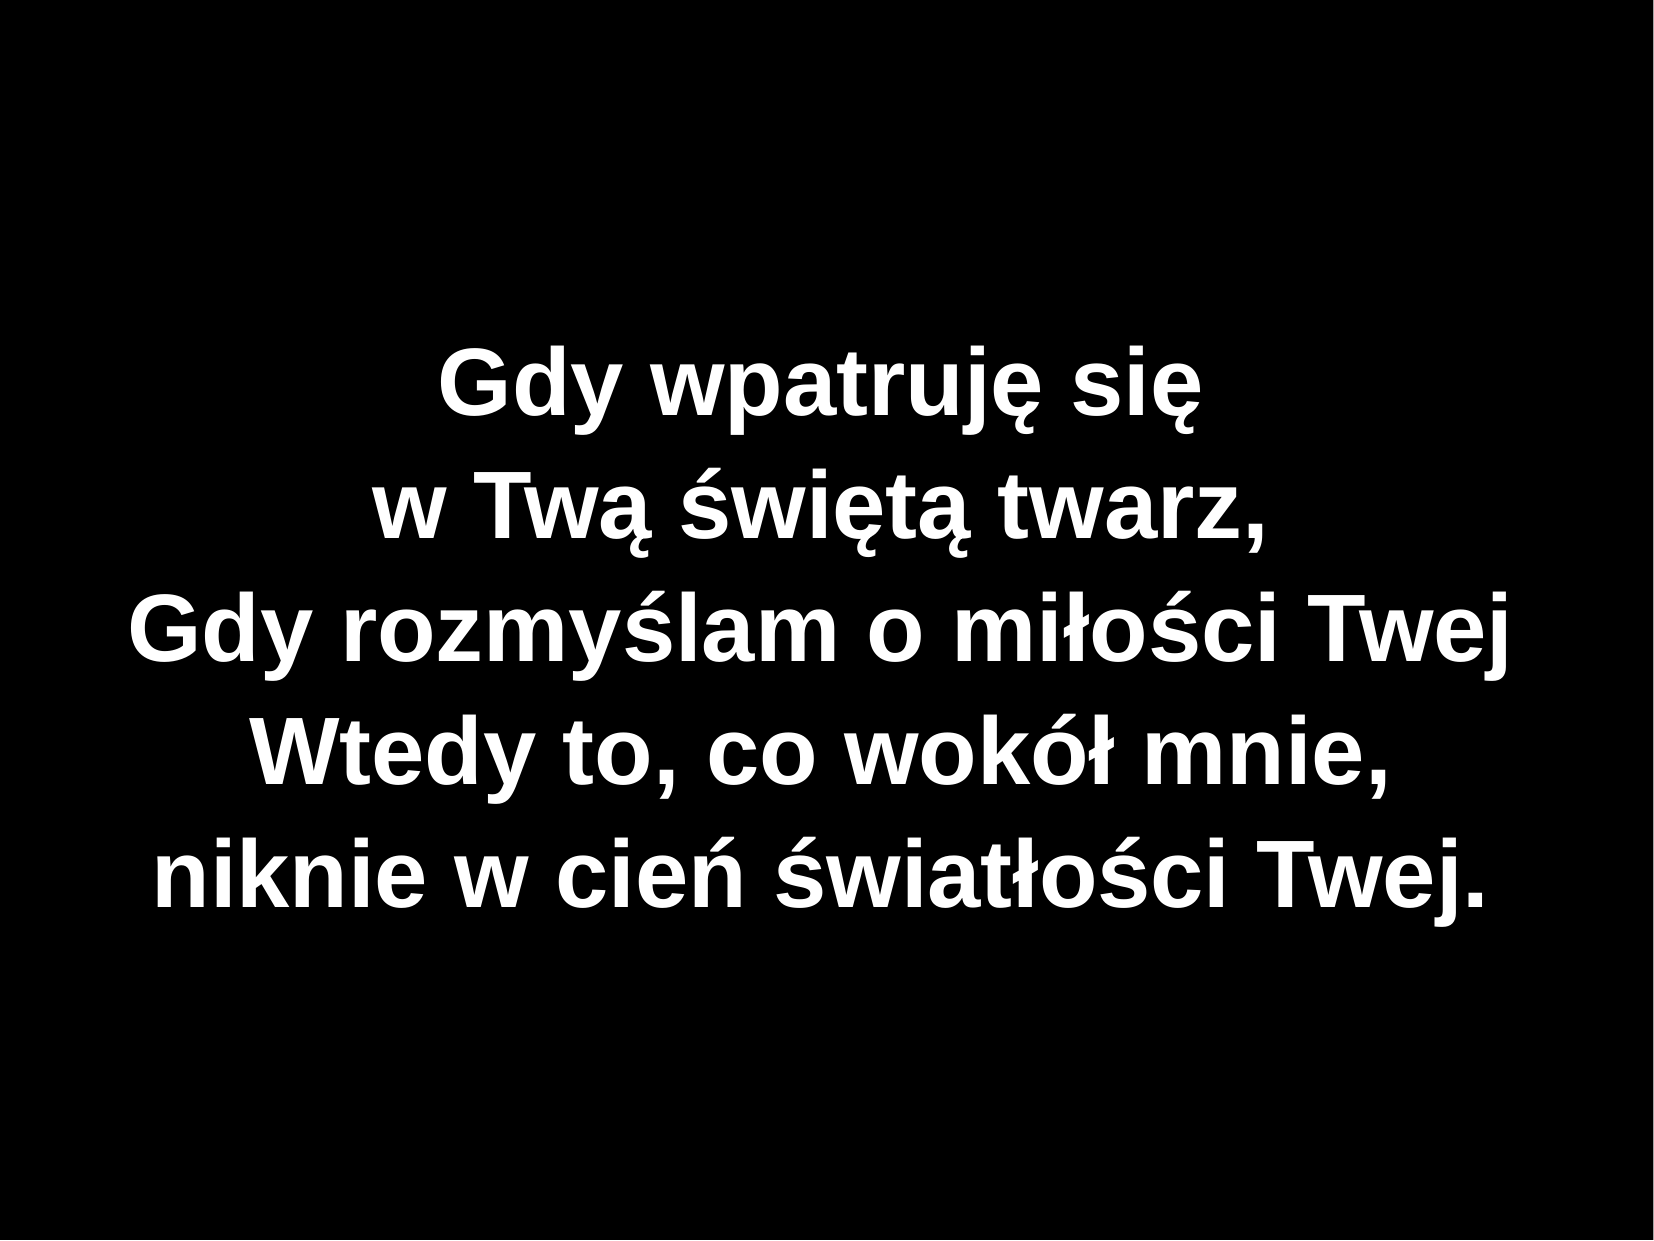

# Gdy wpatruję się
w Twą świętą twarz,
Gdy rozmyślam o miłości Twej
Wtedy to, co wokół mnie,
niknie w cień światłości Twej.